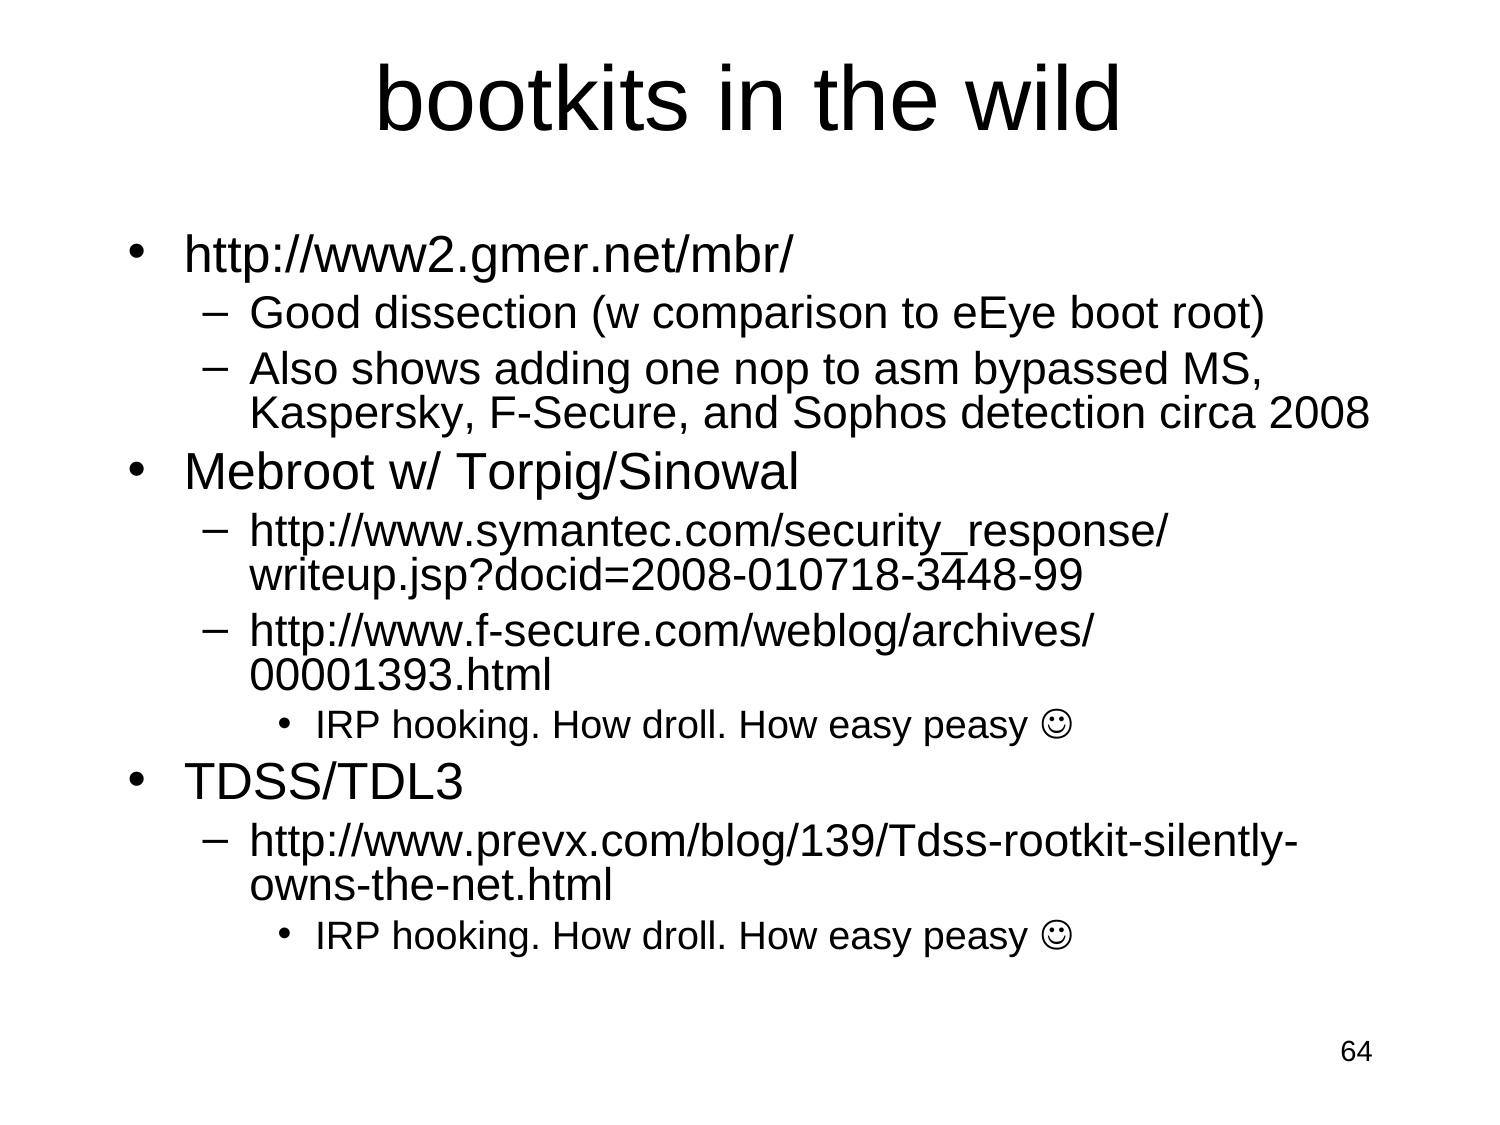

# bootkits in the wild
http://www2.gmer.net/mbr/
Good dissection (w comparison to eEye boot root)
Also shows adding one nop to asm bypassed MS, Kaspersky, F-Secure, and Sophos detection circa 2008
Mebroot w/ Torpig/Sinowal
http://www.symantec.com/security_response/writeup.jsp?docid=2008-010718-3448-99
http://www.f-secure.com/weblog/archives/00001393.html
IRP hooking. How droll. How easy peasy 
TDSS/TDL3
http://www.prevx.com/blog/139/Tdss-rootkit-silently-owns-the-net.html
IRP hooking. How droll. How easy peasy 